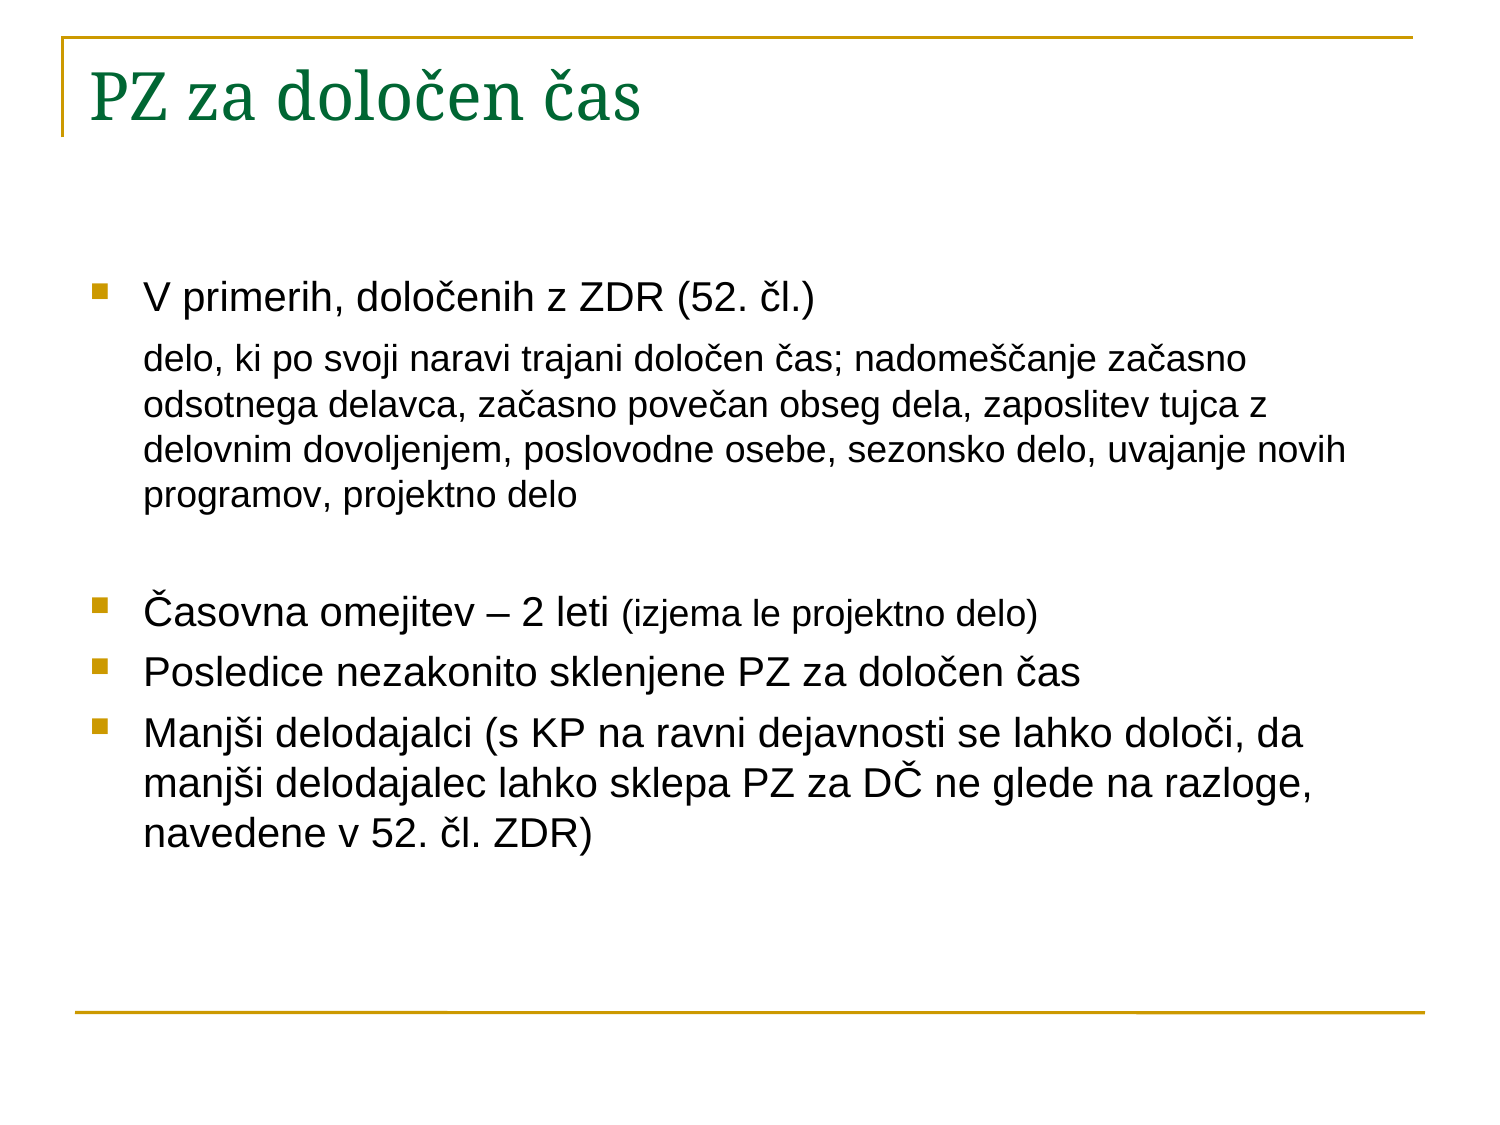

# PZ za določen čas
V primerih, določenih z ZDR (52. čl.)‏
	delo, ki po svoji naravi trajani določen čas; nadomeščanje začasno odsotnega delavca, začasno povečan obseg dela, zaposlitev tujca z delovnim dovoljenjem, poslovodne osebe, sezonsko delo, uvajanje novih programov, projektno delo
Časovna omejitev – 2 leti (izjema le projektno delo)‏
Posledice nezakonito sklenjene PZ za določen čas
Manjši delodajalci (s KP na ravni dejavnosti se lahko določi, da manjši delodajalec lahko sklepa PZ za DČ ne glede na razloge, navedene v 52. čl. ZDR)‏